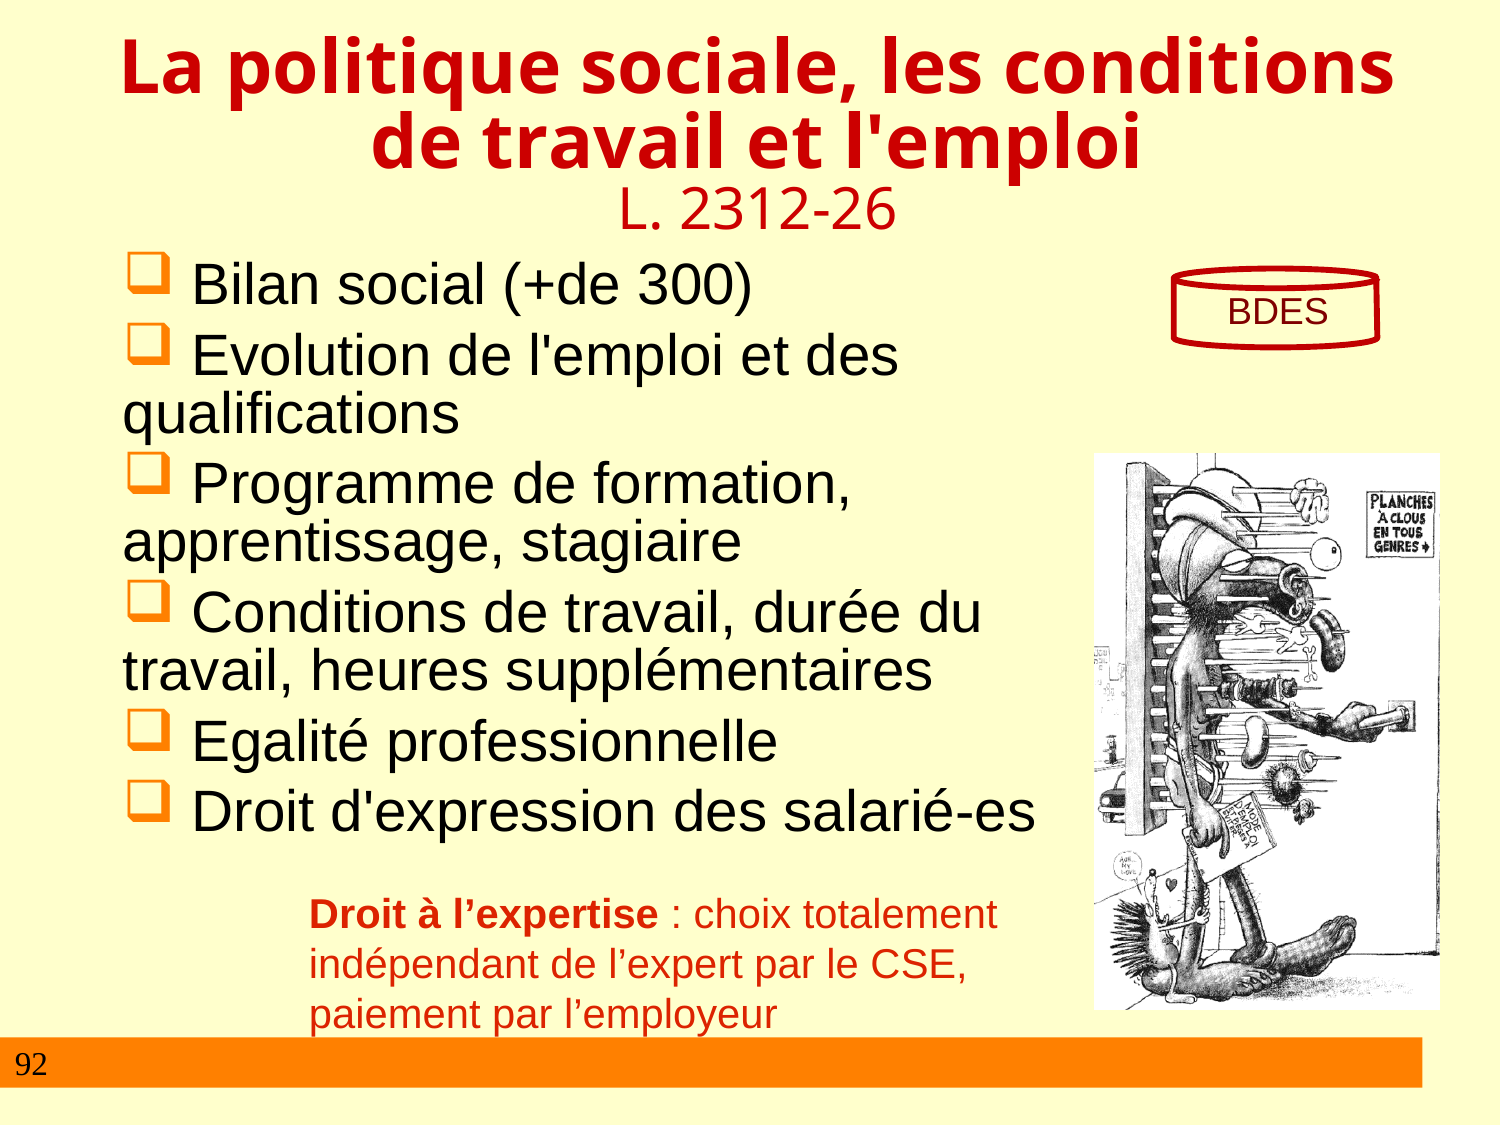

# La politique sociale, les conditions de travail et l'emploi L. 2312-26
 Bilan social (+de 300)
 Evolution de l'emploi et des qualifications
 Programme de formation, apprentissage, stagiaire
 Conditions de travail, durée du travail, heures supplémentaires
 Egalité professionnelle
 Droit d'expression des salarié-es
BDES
Droit à l’expertise : choix totalement indépendant de l’expert par le CSE, paiement par l’employeur